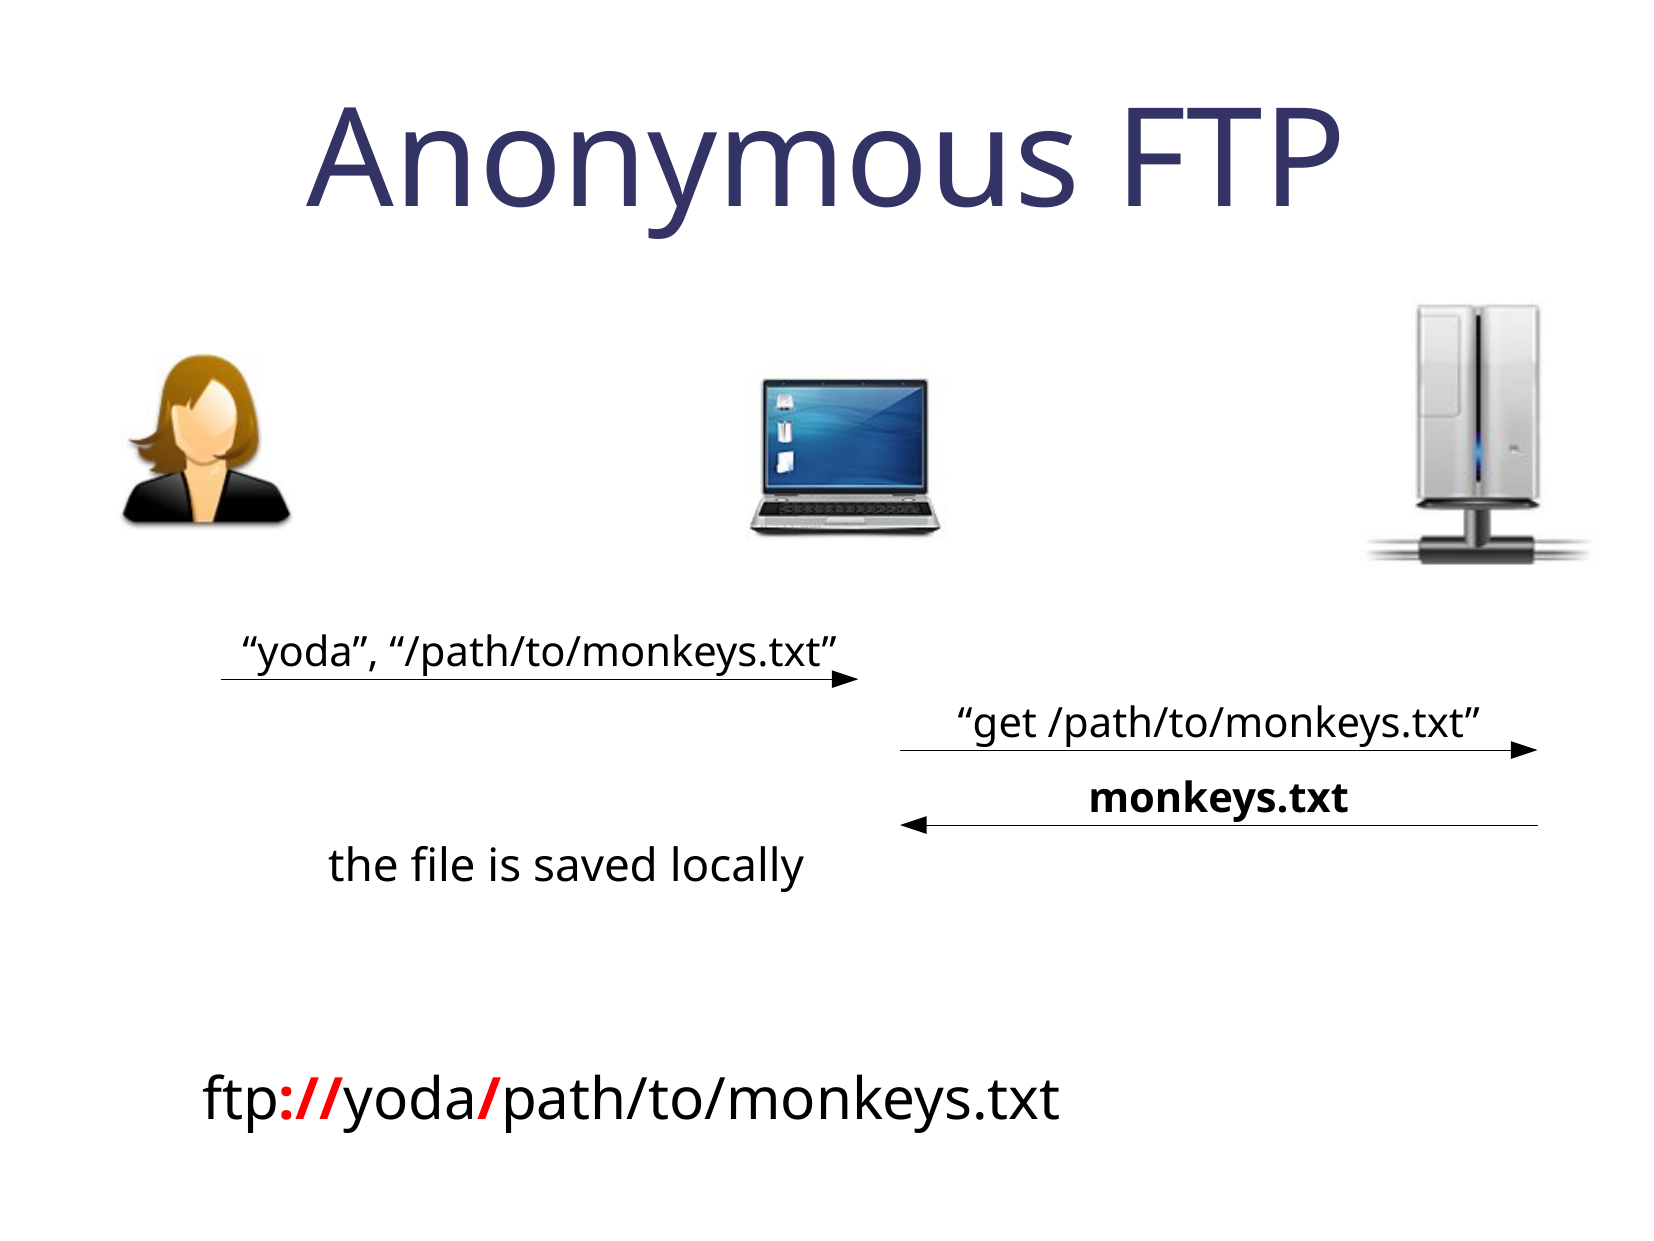

# Anonymous FTP
“yoda”, “/path/to/monkeys.txt”
“get /path/to/monkeys.txt”
the file is saved locally
monkeys.txt
ftp://yoda/path/to/monkeys.txt